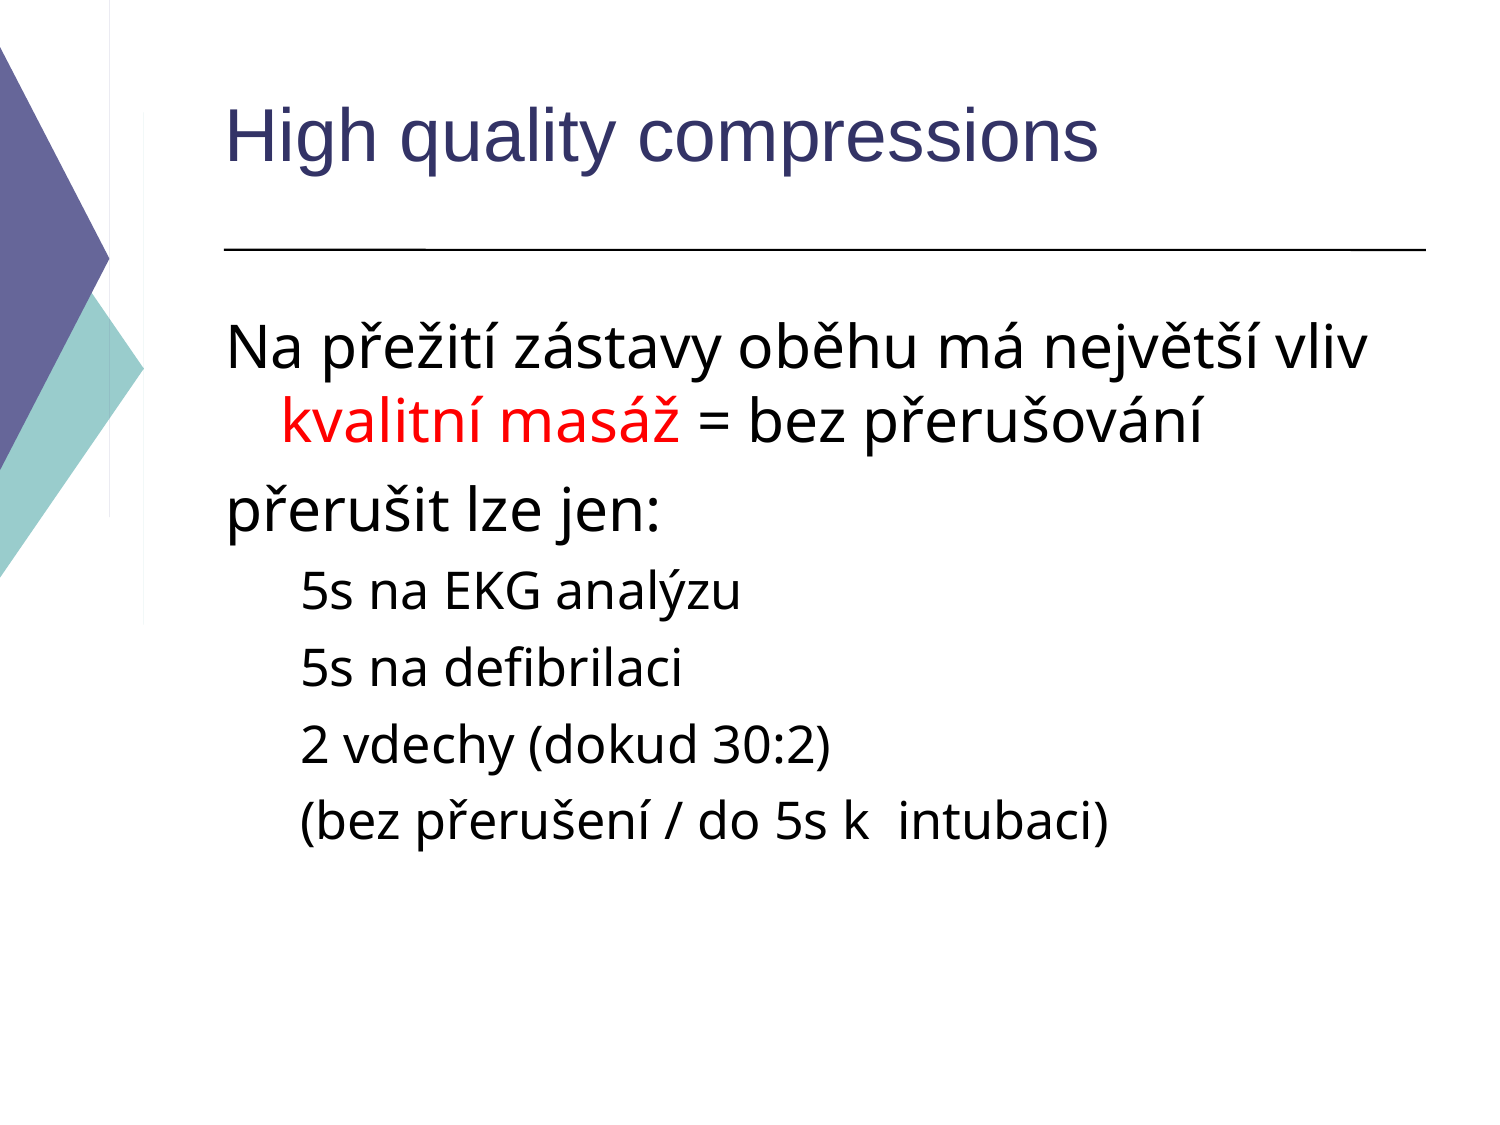

# High quality compressions
Na přežití zástavy oběhu má největší vliv kvalitní masáž = bez přerušování
přerušit lze jen:
5s na EKG analýzu
5s na defibrilaci
2 vdechy (dokud 30:2)
(bez přerušení / do 5s k intubaci)